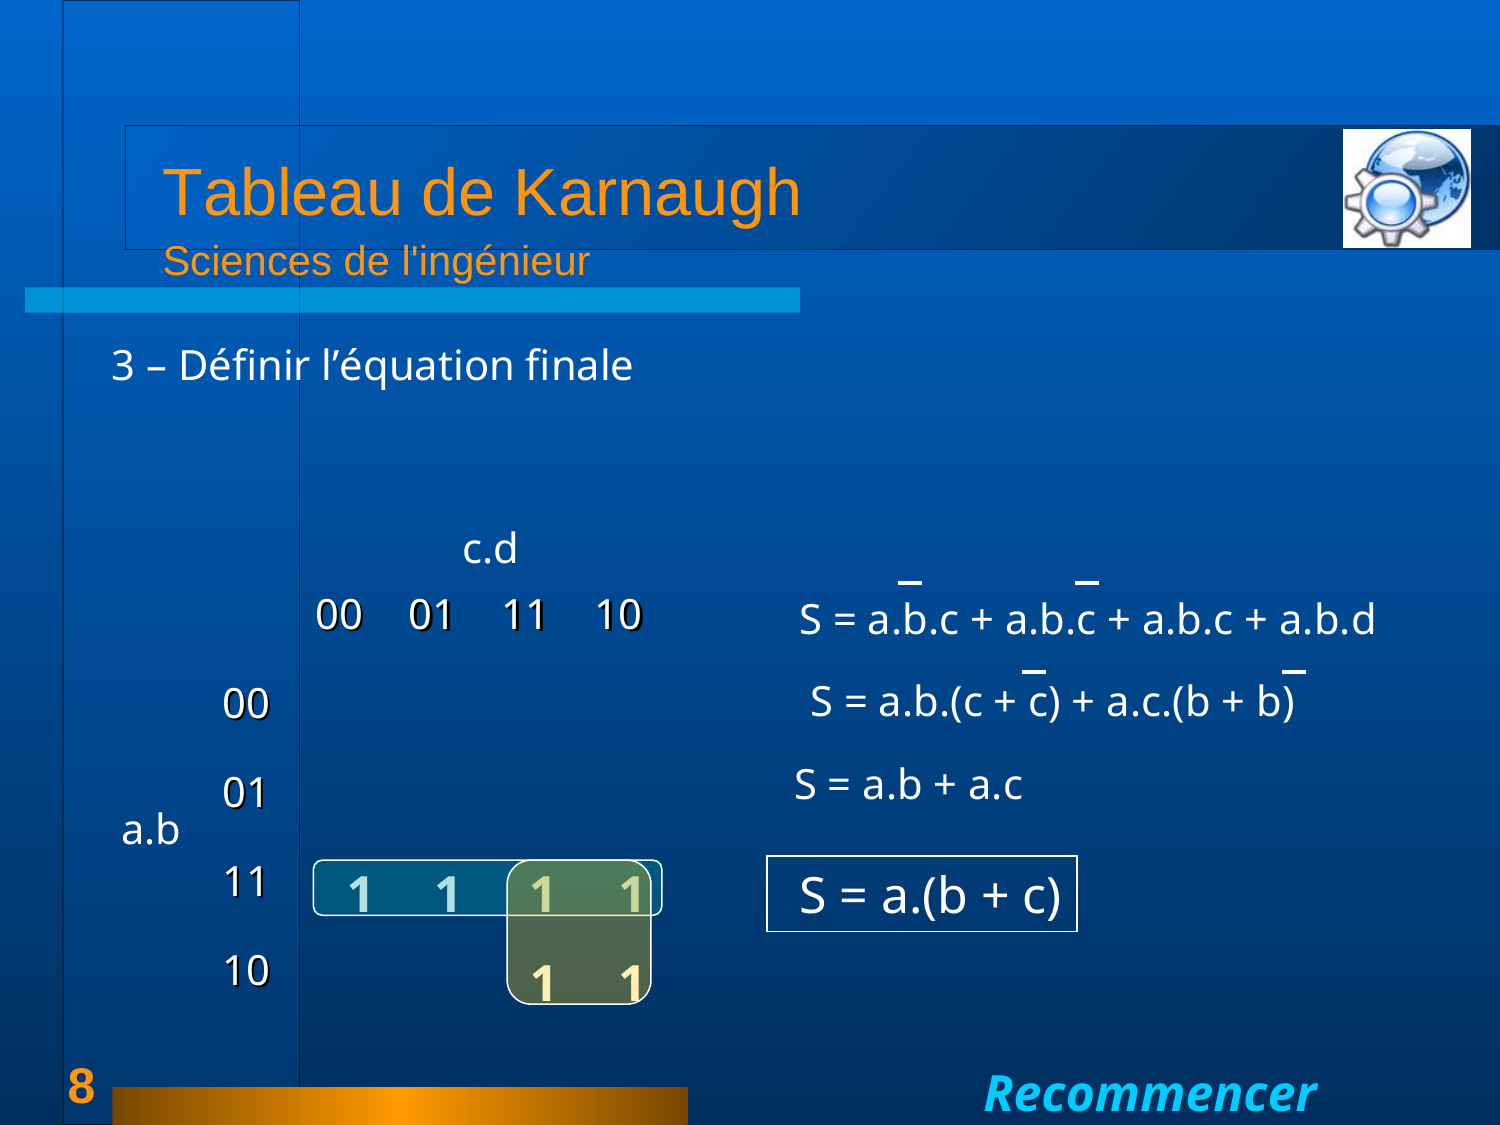

3 – Définir l’équation finale
c.d
| | 00 | 01 | 11 | 10 |
| --- | --- | --- | --- | --- |
| 00 | | | | |
| 01 | | | | |
| 11 | | | | |
| 10 | | | | |
S = a.b.c + a.b.c + a.b.c + a.b.d
S = a.b.(c + c) + a.c.(b + b)
S = a.b + a.c
a.b
1
1
1
1
S = a.(b + c)
1
1
Recommencer